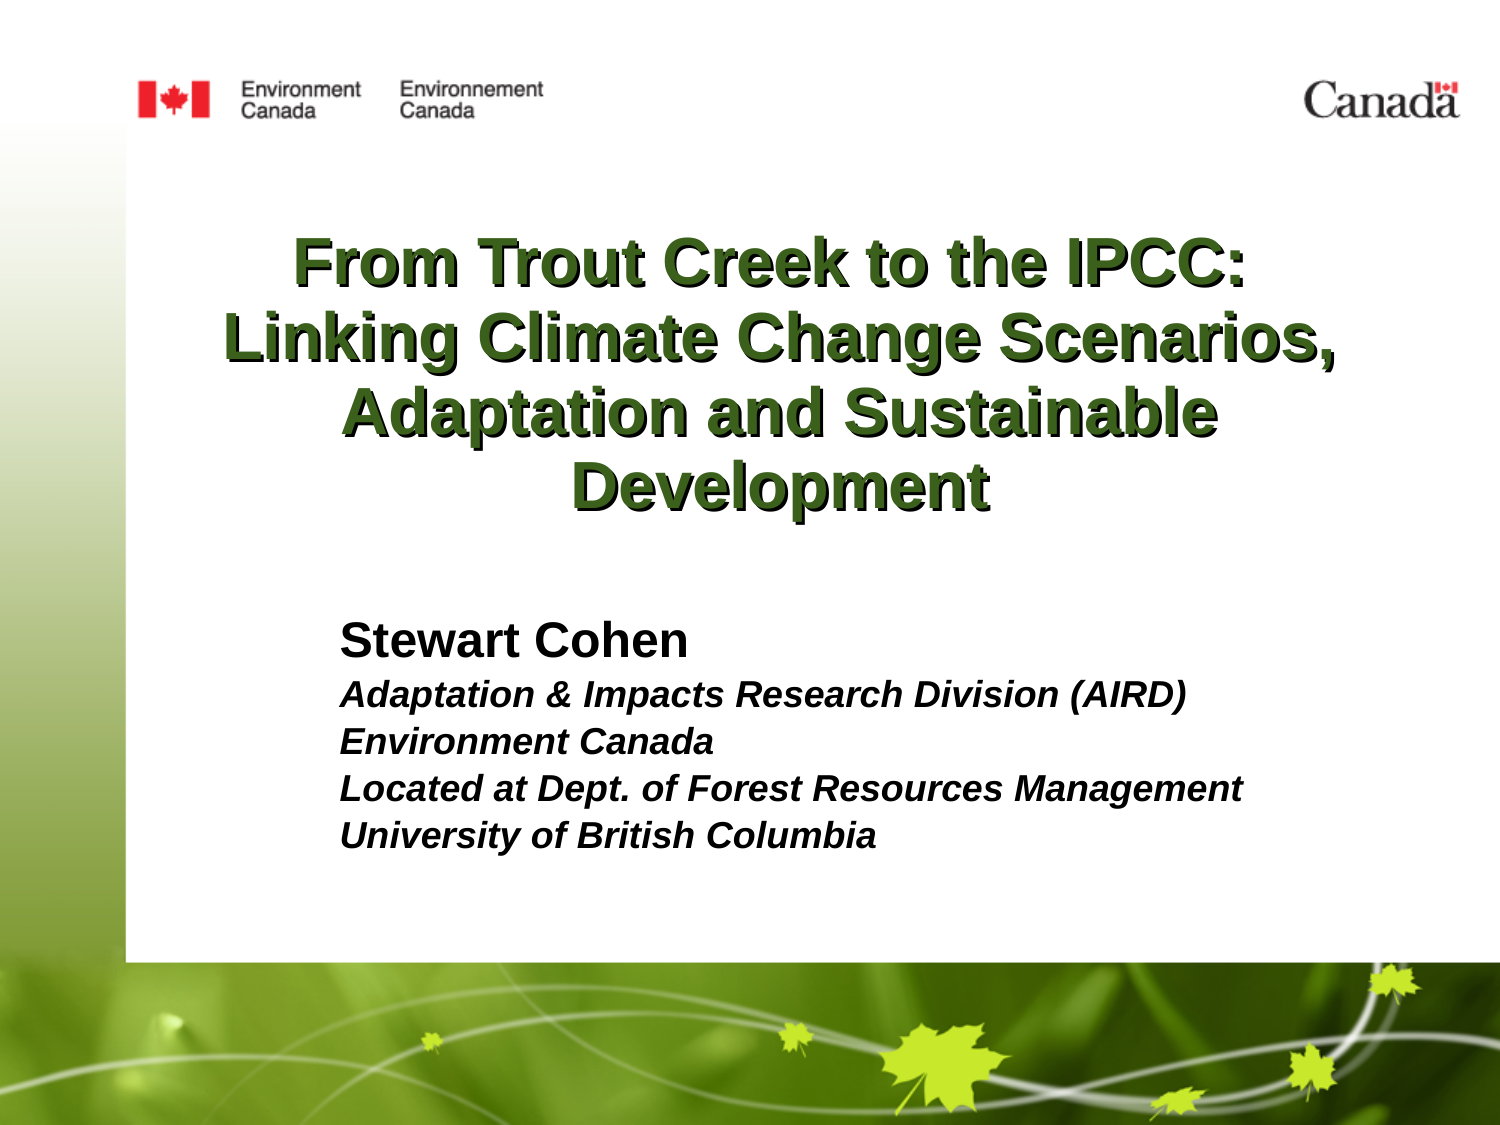

# From Trout Creek to the IPCC: Linking Climate Change Scenarios, Adaptation and Sustainable Development
Stewart Cohen
Adaptation & Impacts Research Division (AIRD)
Environment Canada
Located at Dept. of Forest Resources Management
University of British Columbia